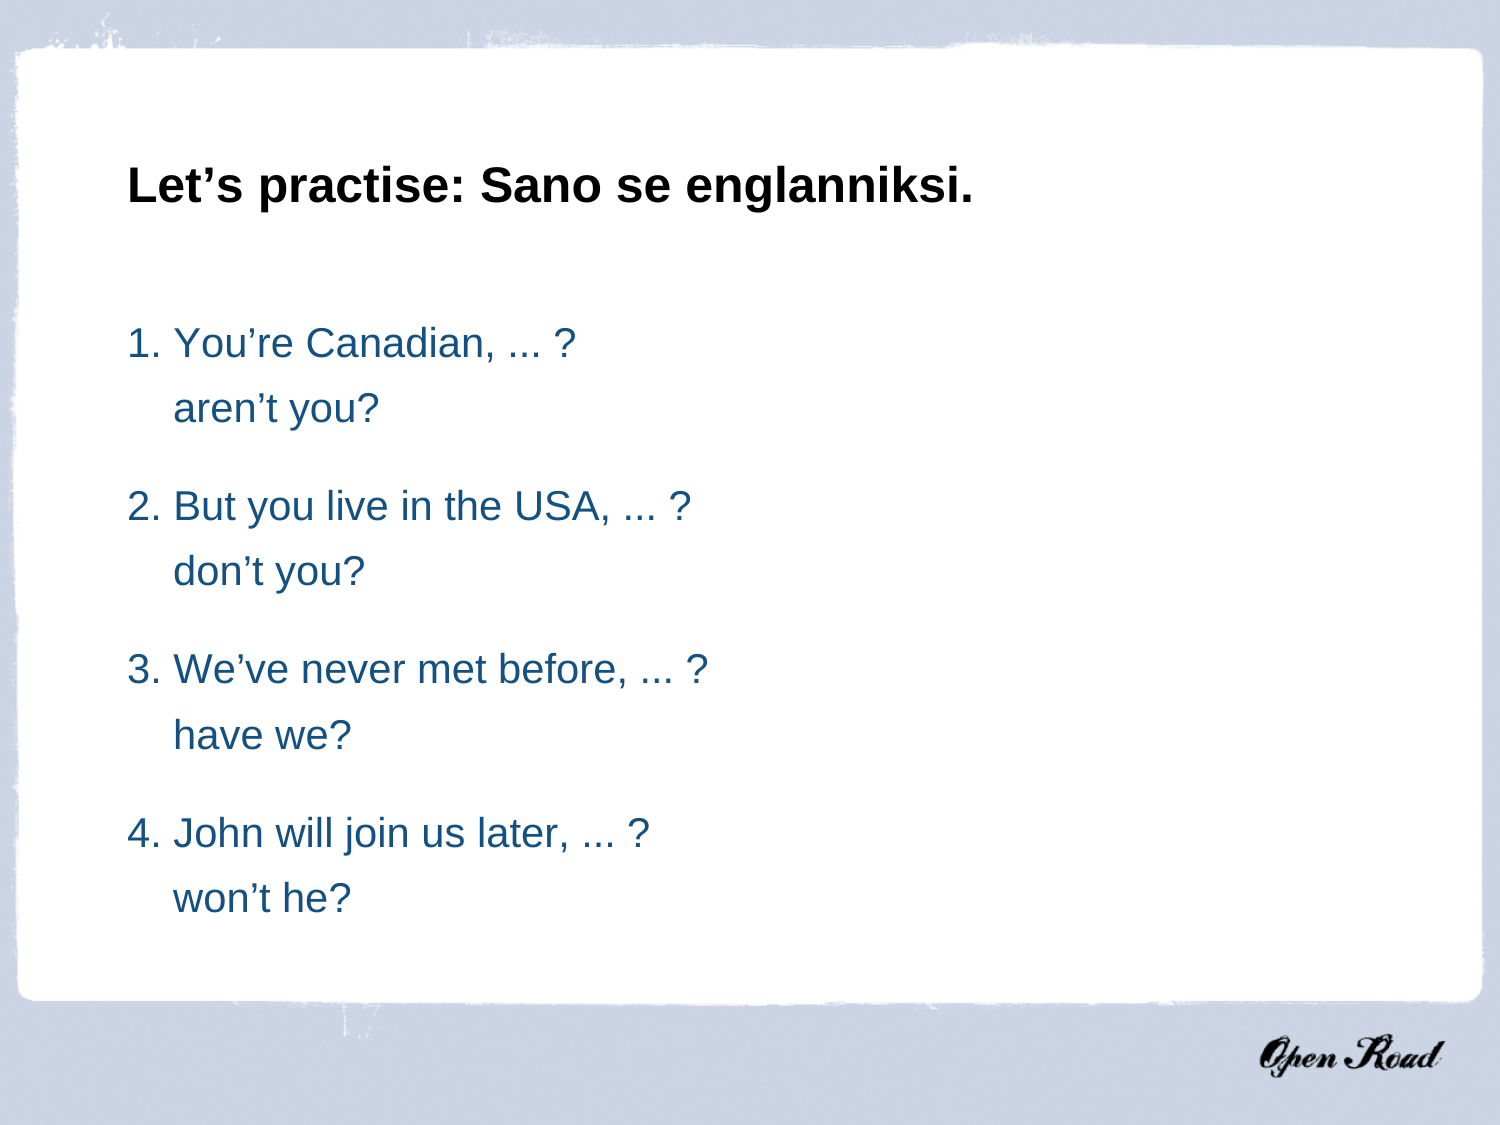

# Let’s practise: Sano se englanniksi.
1. You’re Canadian, ... ?
 aren’t you?
2. But you live in the USA, ... ?
 don’t you?
3. We’ve never met before, ... ?
 have we?
4. John will join us later, ... ?
 won’t he?
7